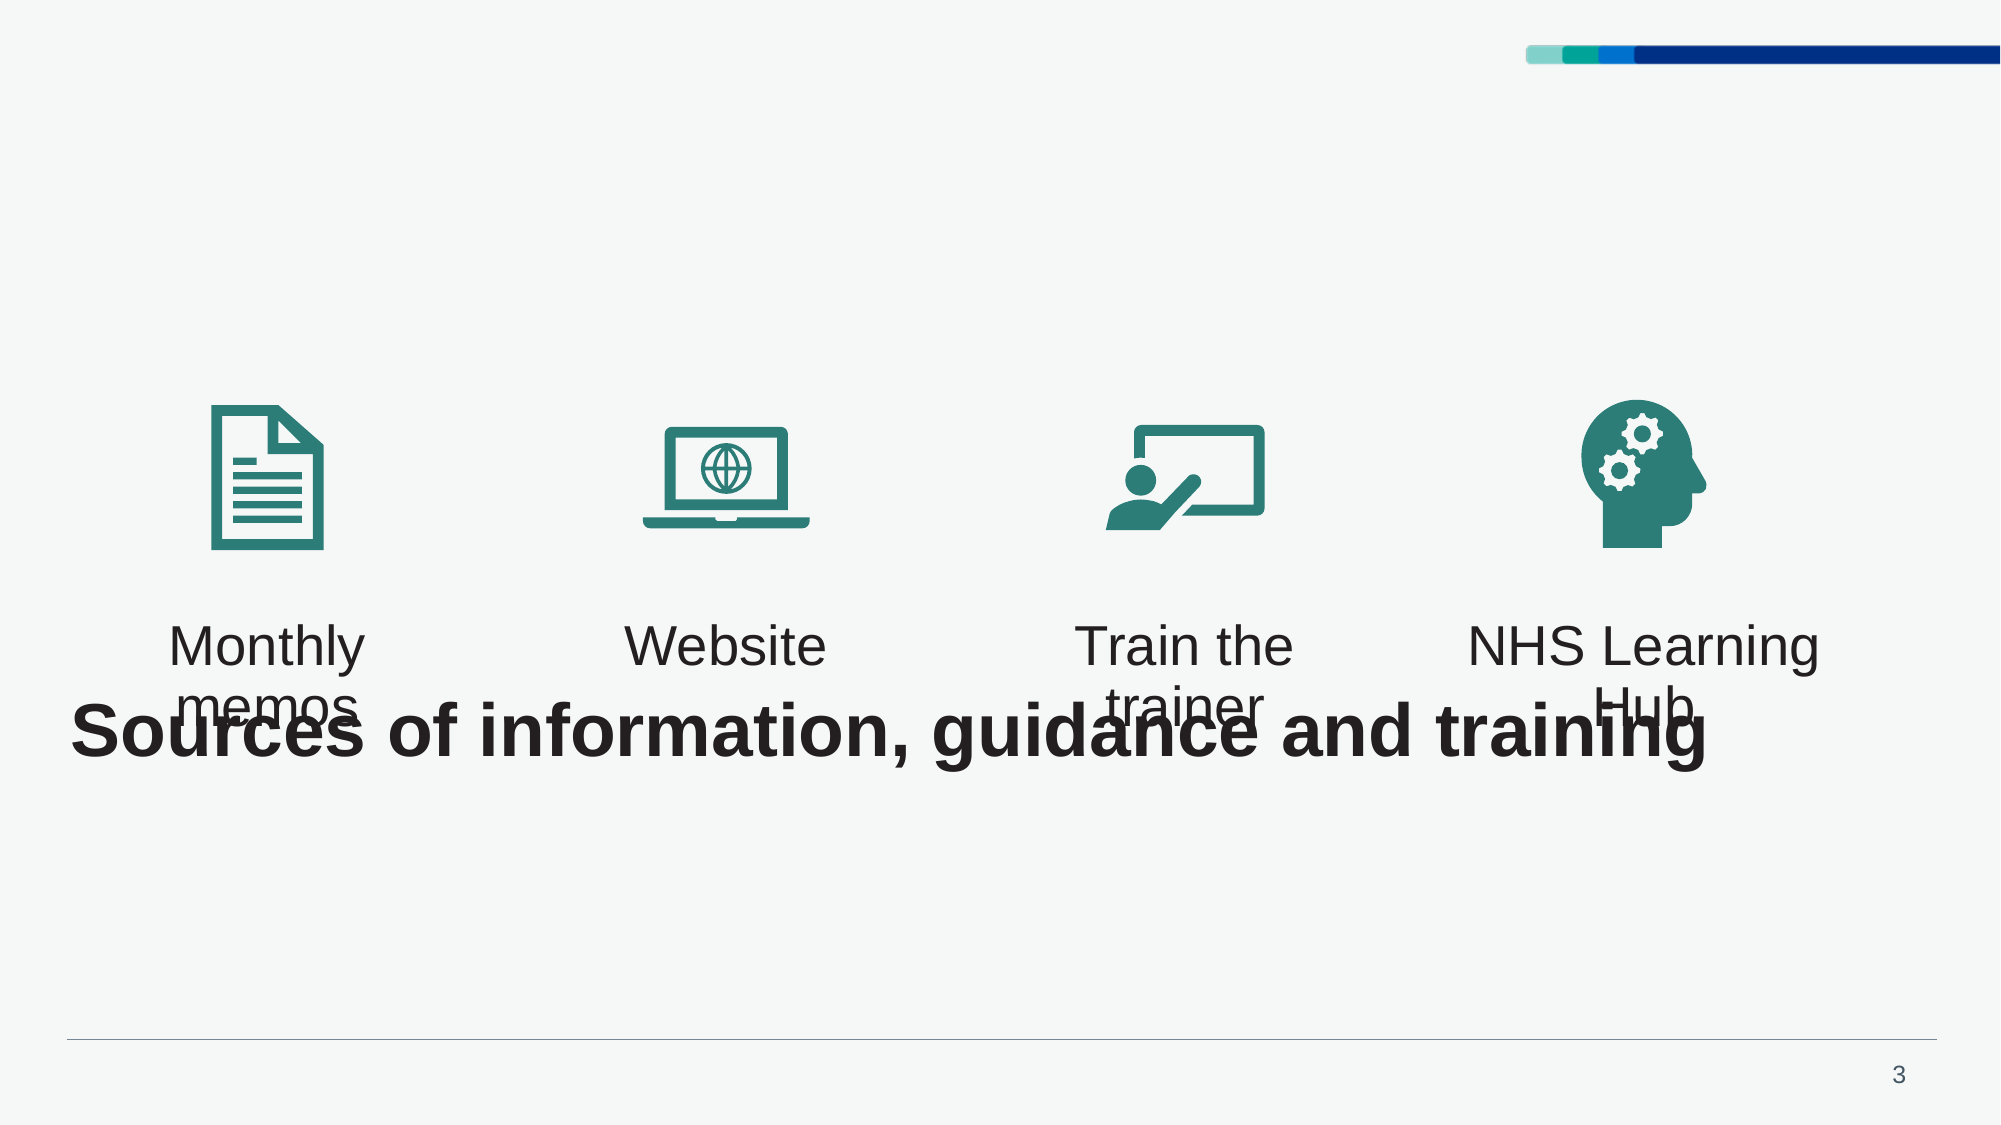

Monthly memos
Website
Train the trainer
NHS Learning Hub
# Sources of information, guidance and training